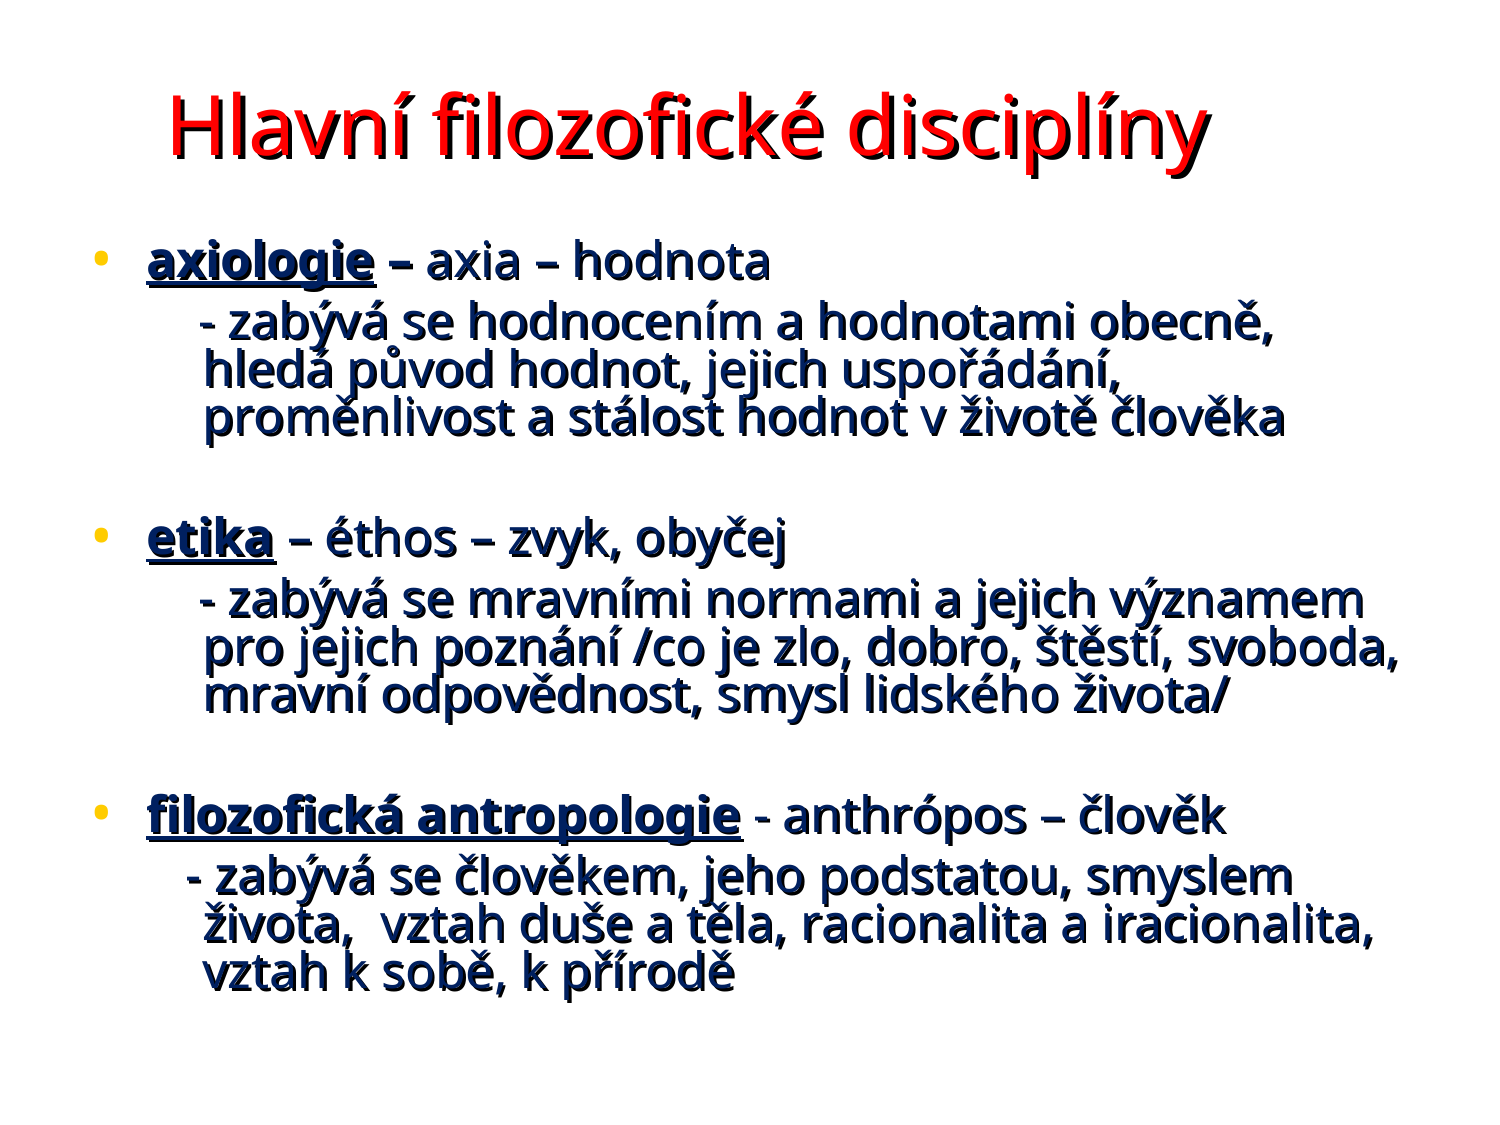

# Hlavní filozofické disciplíny
axiologie – axia – hodnota
 - zabývá se hodnocením a hodnotami obecně, hledá původ hodnot, jejich uspořádání, proměnlivost a stálost hodnot v životě člověka
etika – éthos – zvyk, obyčej
 - zabývá se mravními normami a jejich významem pro jejich poznání /co je zlo, dobro, štěstí, svoboda, mravní odpovědnost, smysl lidského života/
filozofická antropologie - anthrópos – člověk
 - zabývá se člověkem, jeho podstatou, smyslem života, vztah duše a těla, racionalita a iracionalita, vztah k sobě, k přírodě